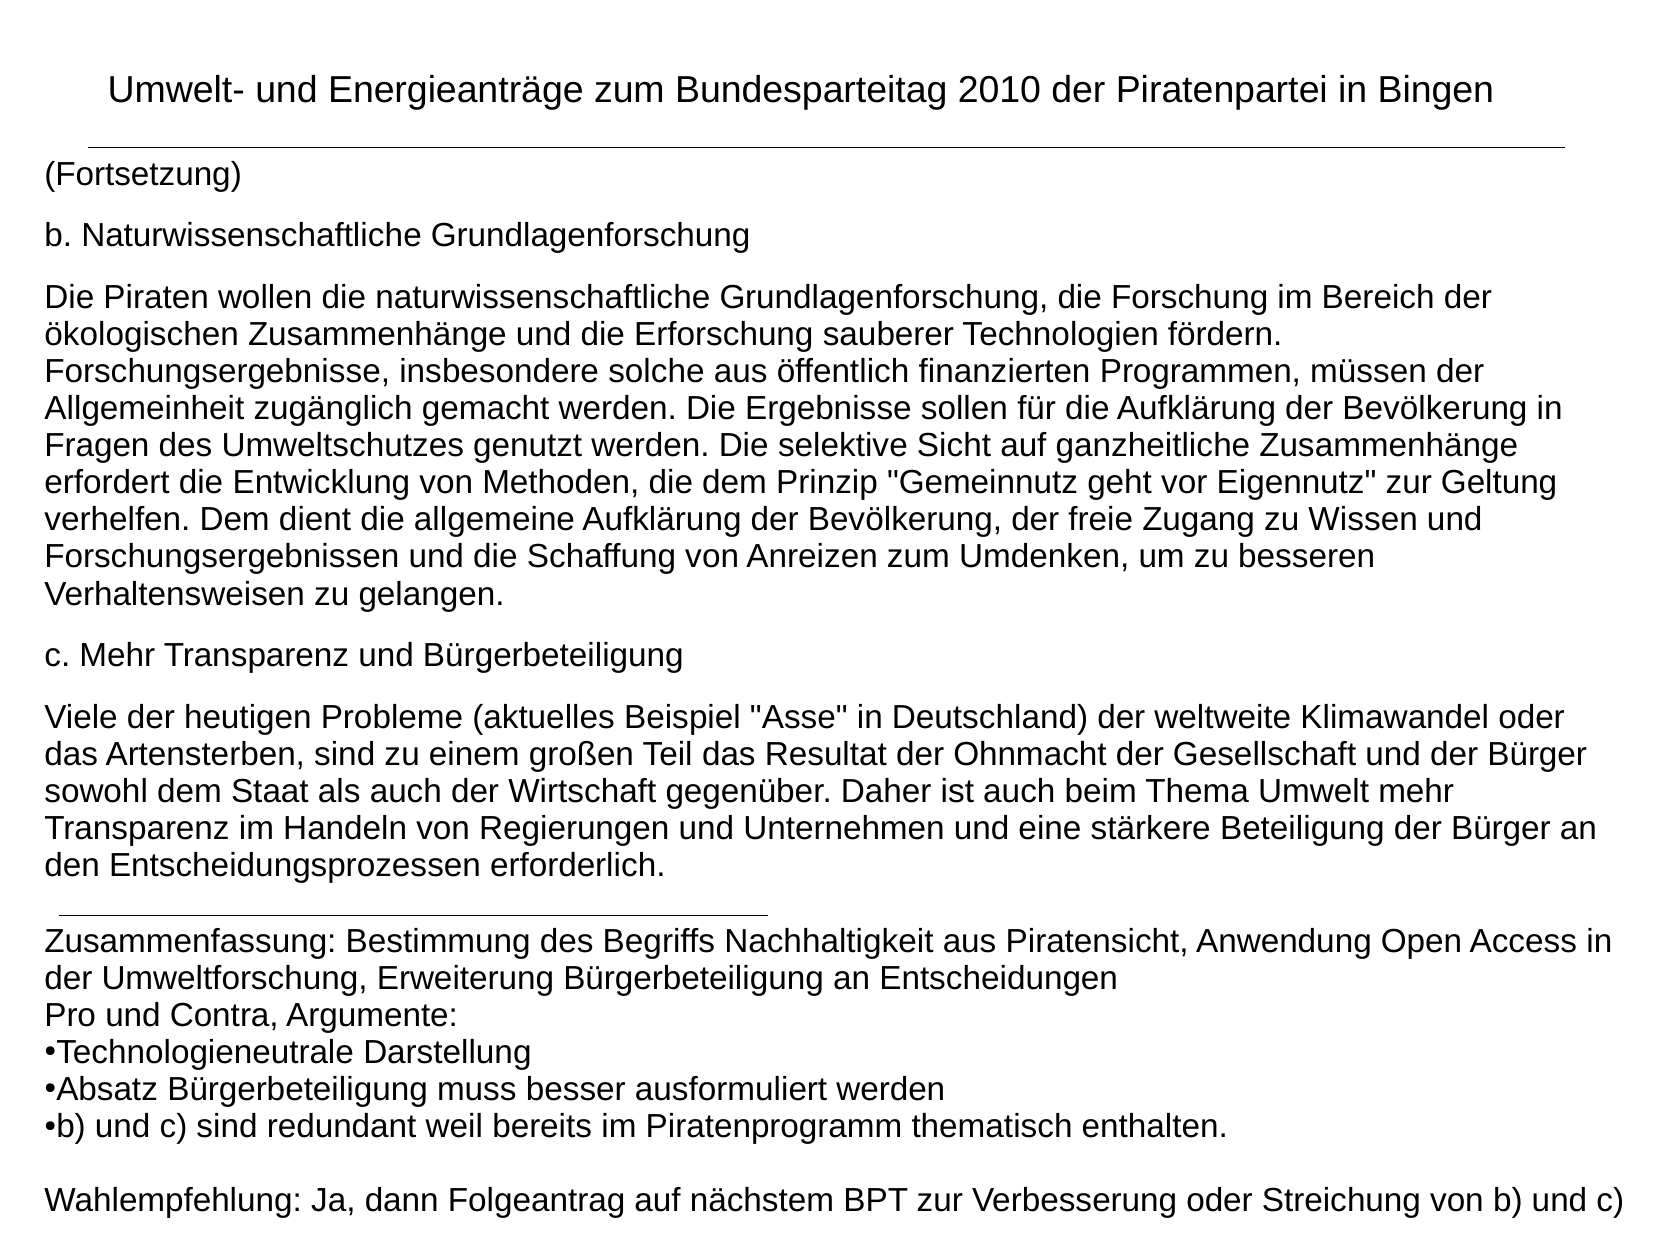

(Fortsetzung)
b. Naturwissenschaftliche Grundlagenforschung
Die Piraten wollen die naturwissenschaftliche Grundlagenforschung, die Forschung im Bereich der ökologischen Zusammenhänge und die Erforschung sauberer Technologien fördern. Forschungsergebnisse, insbesondere solche aus öffentlich finanzierten Programmen, müssen der Allgemeinheit zugänglich gemacht werden. Die Ergebnisse sollen für die Aufklärung der Bevölkerung in Fragen des Umweltschutzes genutzt werden. Die selektive Sicht auf ganzheitliche Zusammenhänge erfordert die Entwicklung von Methoden, die dem Prinzip "Gemeinnutz geht vor Eigennutz" zur Geltung verhelfen. Dem dient die allgemeine Aufklärung der Bevölkerung, der freie Zugang zu Wissen und Forschungsergebnissen und die Schaffung von Anreizen zum Umdenken, um zu besseren Verhaltensweisen zu gelangen.
c. Mehr Transparenz und Bürgerbeteiligung
Viele der heutigen Probleme (aktuelles Beispiel "Asse" in Deutschland) der weltweite Klimawandel oder das Artensterben, sind zu einem großen Teil das Resultat der Ohnmacht der Gesellschaft und der Bürger sowohl dem Staat als auch der Wirtschaft gegenüber. Daher ist auch beim Thema Umwelt mehr Transparenz im Handeln von Regierungen und Unternehmen und eine stärkere Beteiligung der Bürger an den Entscheidungsprozessen erforderlich.
Zusammenfassung: Bestimmung des Begriffs Nachhaltigkeit aus Piratensicht, Anwendung Open Access in der Umweltforschung, Erweiterung Bürgerbeteiligung an Entscheidungen
Pro und Contra, Argumente:
Technologieneutrale Darstellung
Absatz Bürgerbeteiligung muss besser ausformuliert werden
b) und c) sind redundant weil bereits im Piratenprogramm thematisch enthalten.
Wahlempfehlung: Ja, dann Folgeantrag auf nächstem BPT zur Verbesserung oder Streichung von b) und c)